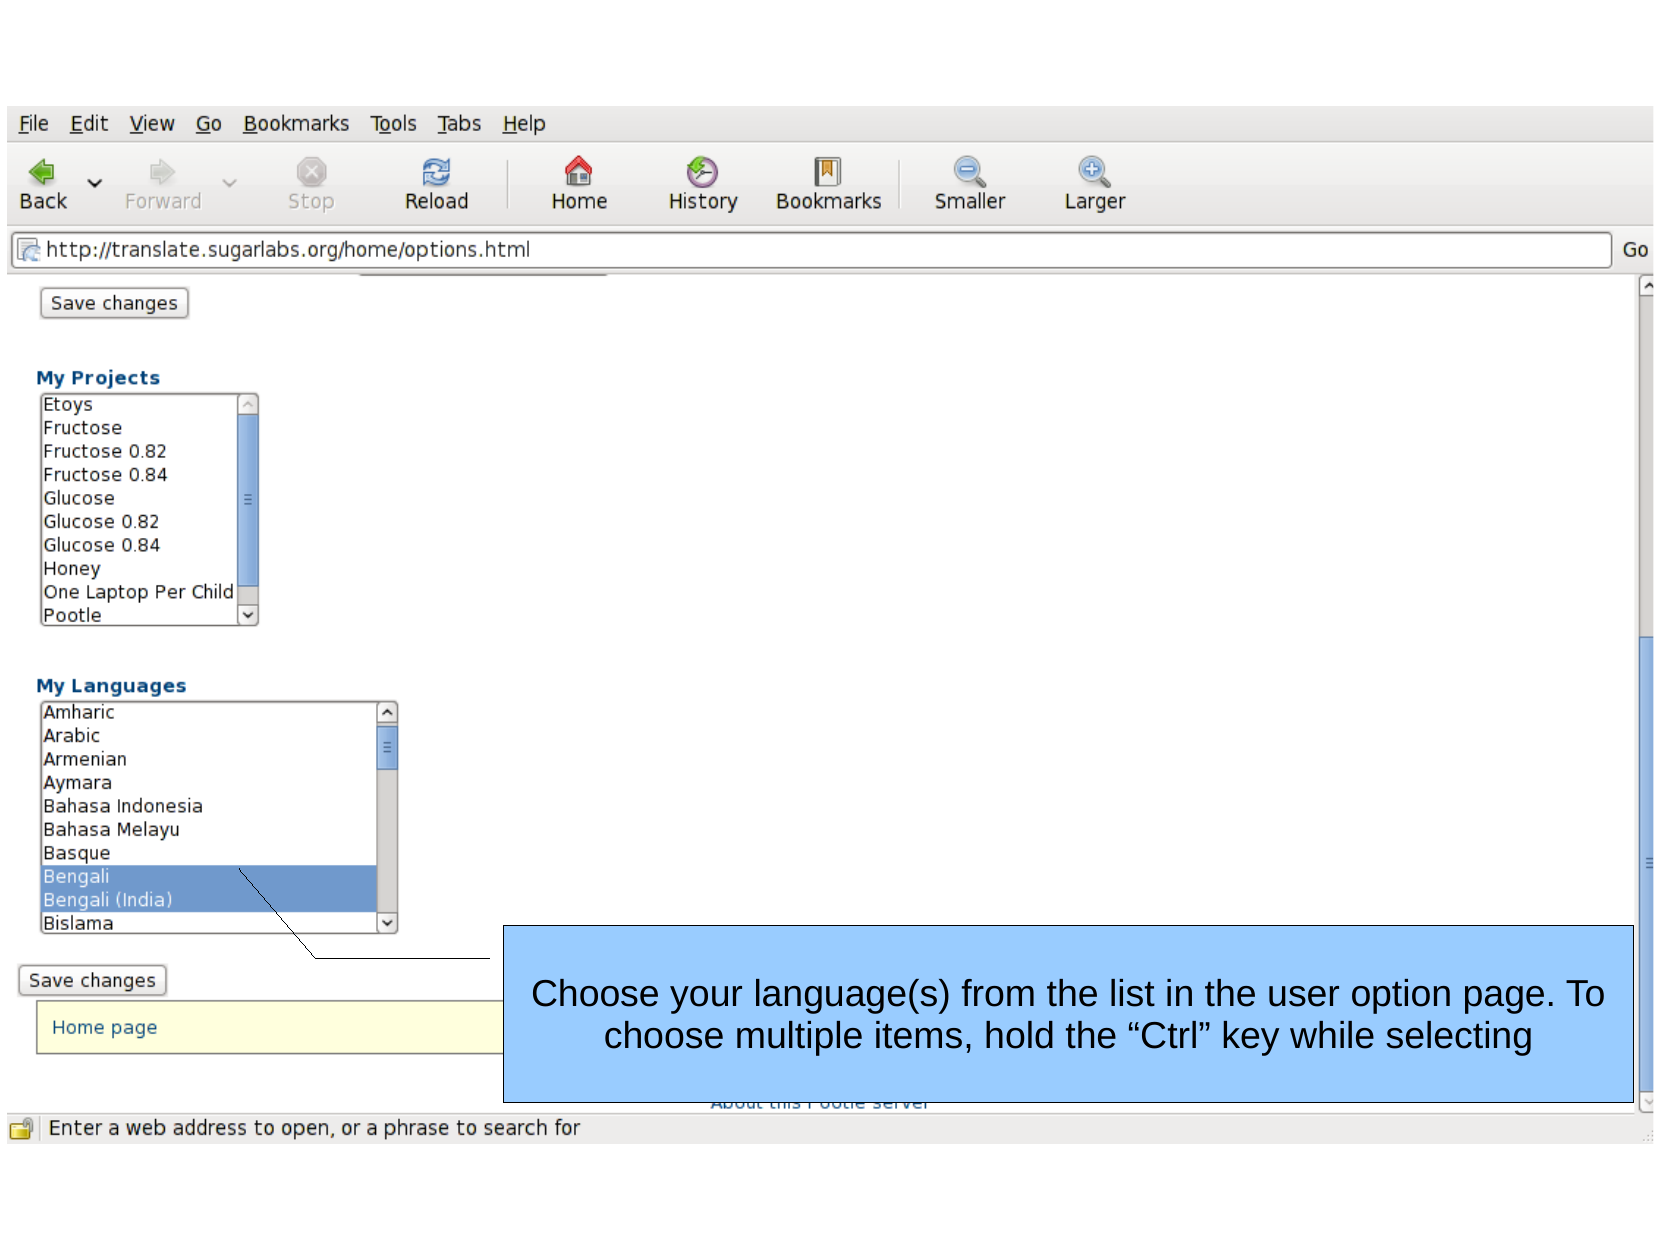

Choose your language(s) from the list in the user option page. To choose multiple items, hold the “Ctrl” key while selecting